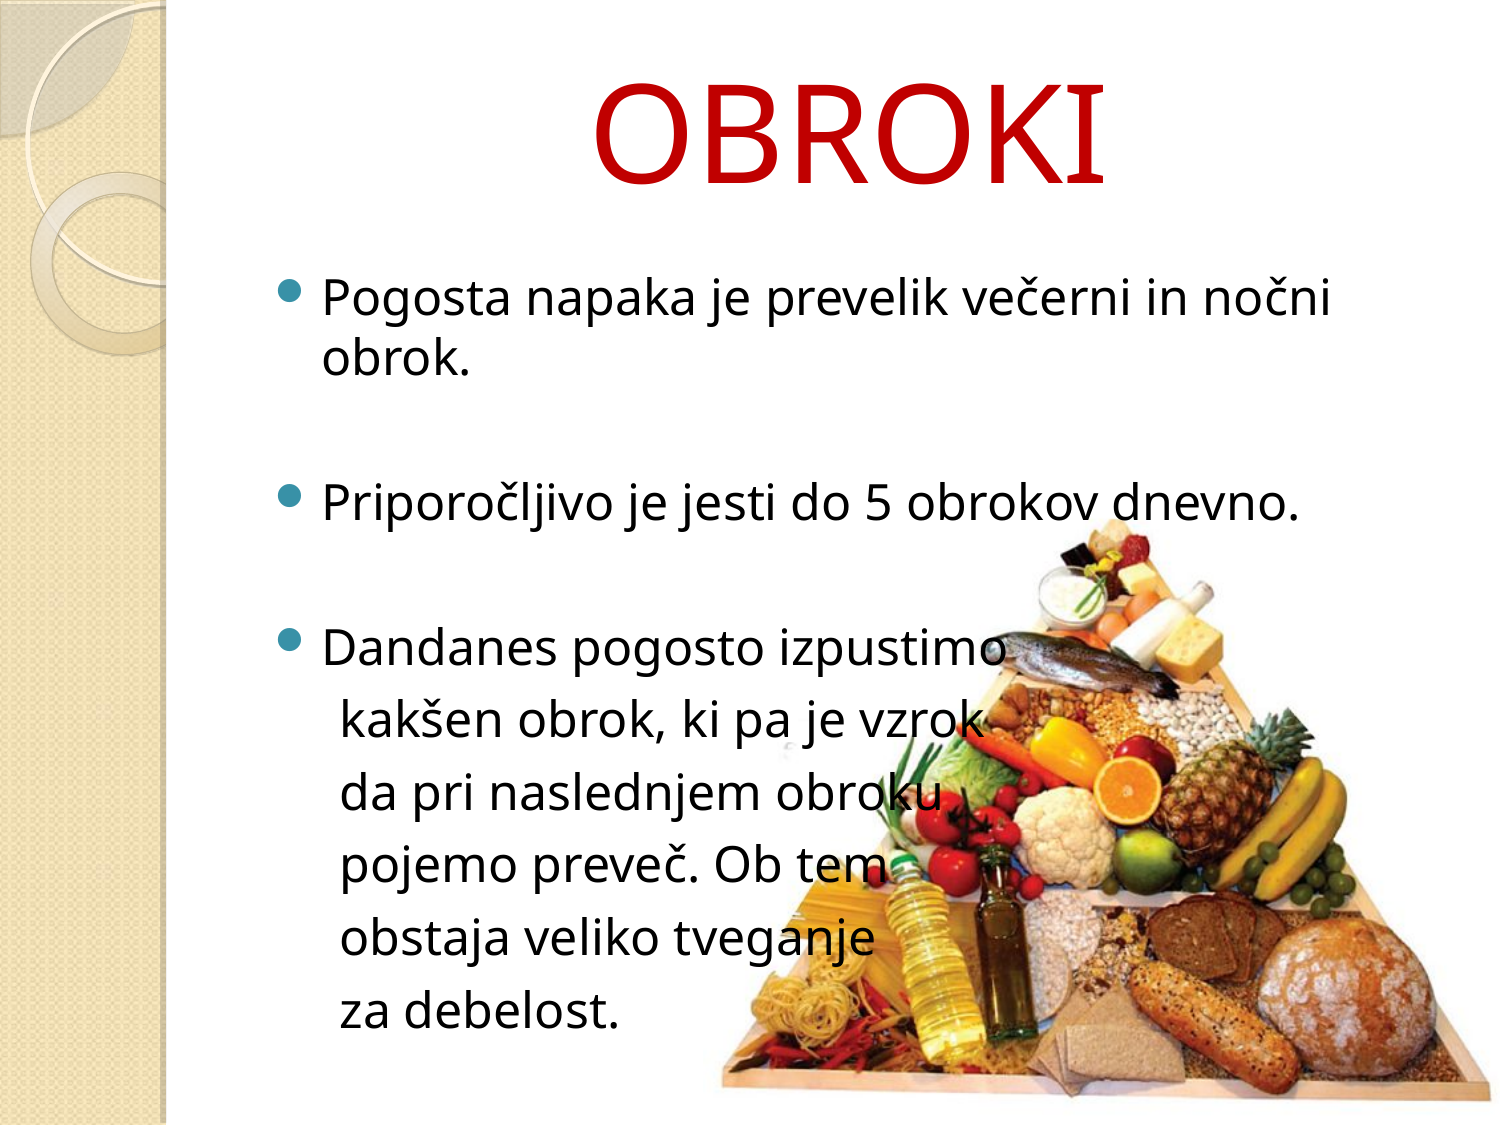

# OBROKI
Pogosta napaka je prevelik večerni in nočni obrok.
Priporočljivo je jesti do 5 obrokov dnevno.
Dandanes pogosto izpustimo
 kakšen obrok, ki pa je vzrok
 da pri naslednjem obroku
 pojemo preveč. Ob tem
 obstaja veliko tveganje
 za debelost.